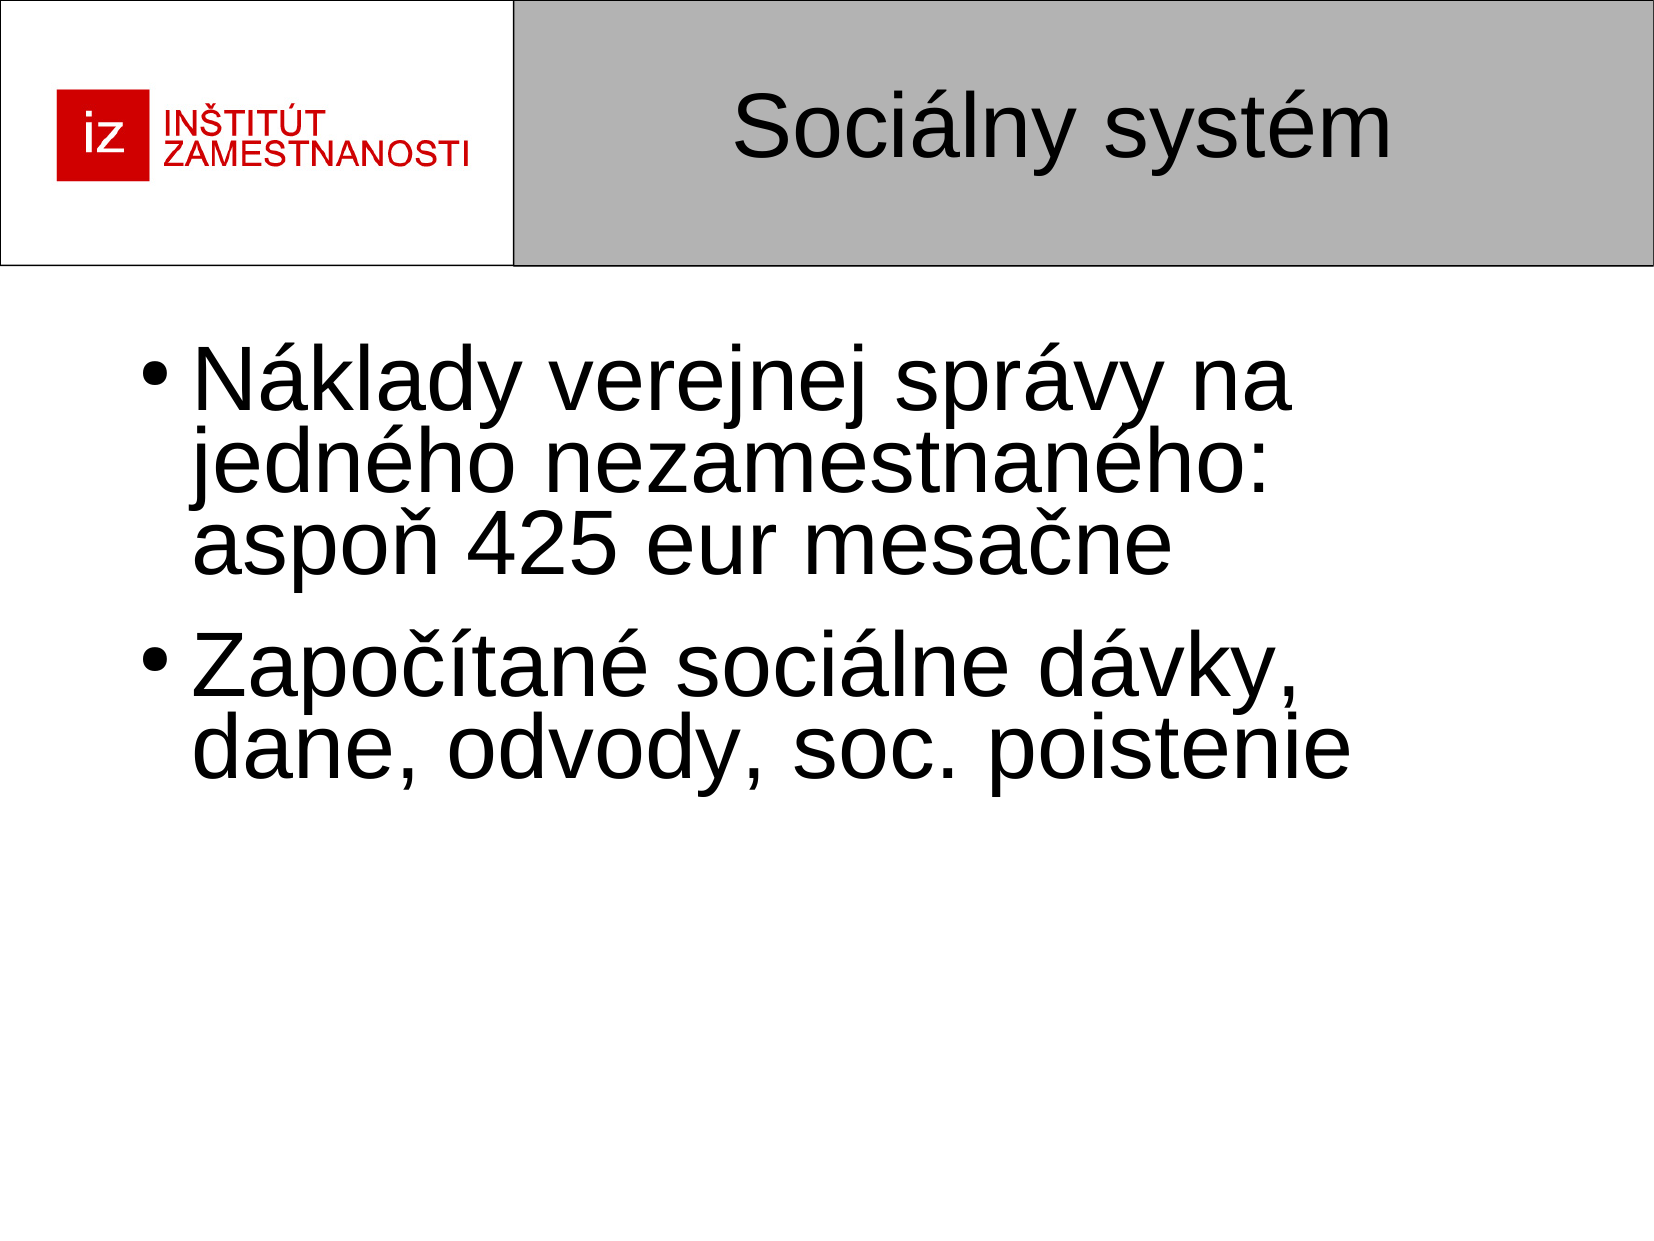

# Sociálny systém
Náklady verejnej správy na jedného nezamestnaného: aspoň 425 eur mesačne
Započítané sociálne dávky, dane, odvody, soc. poistenie